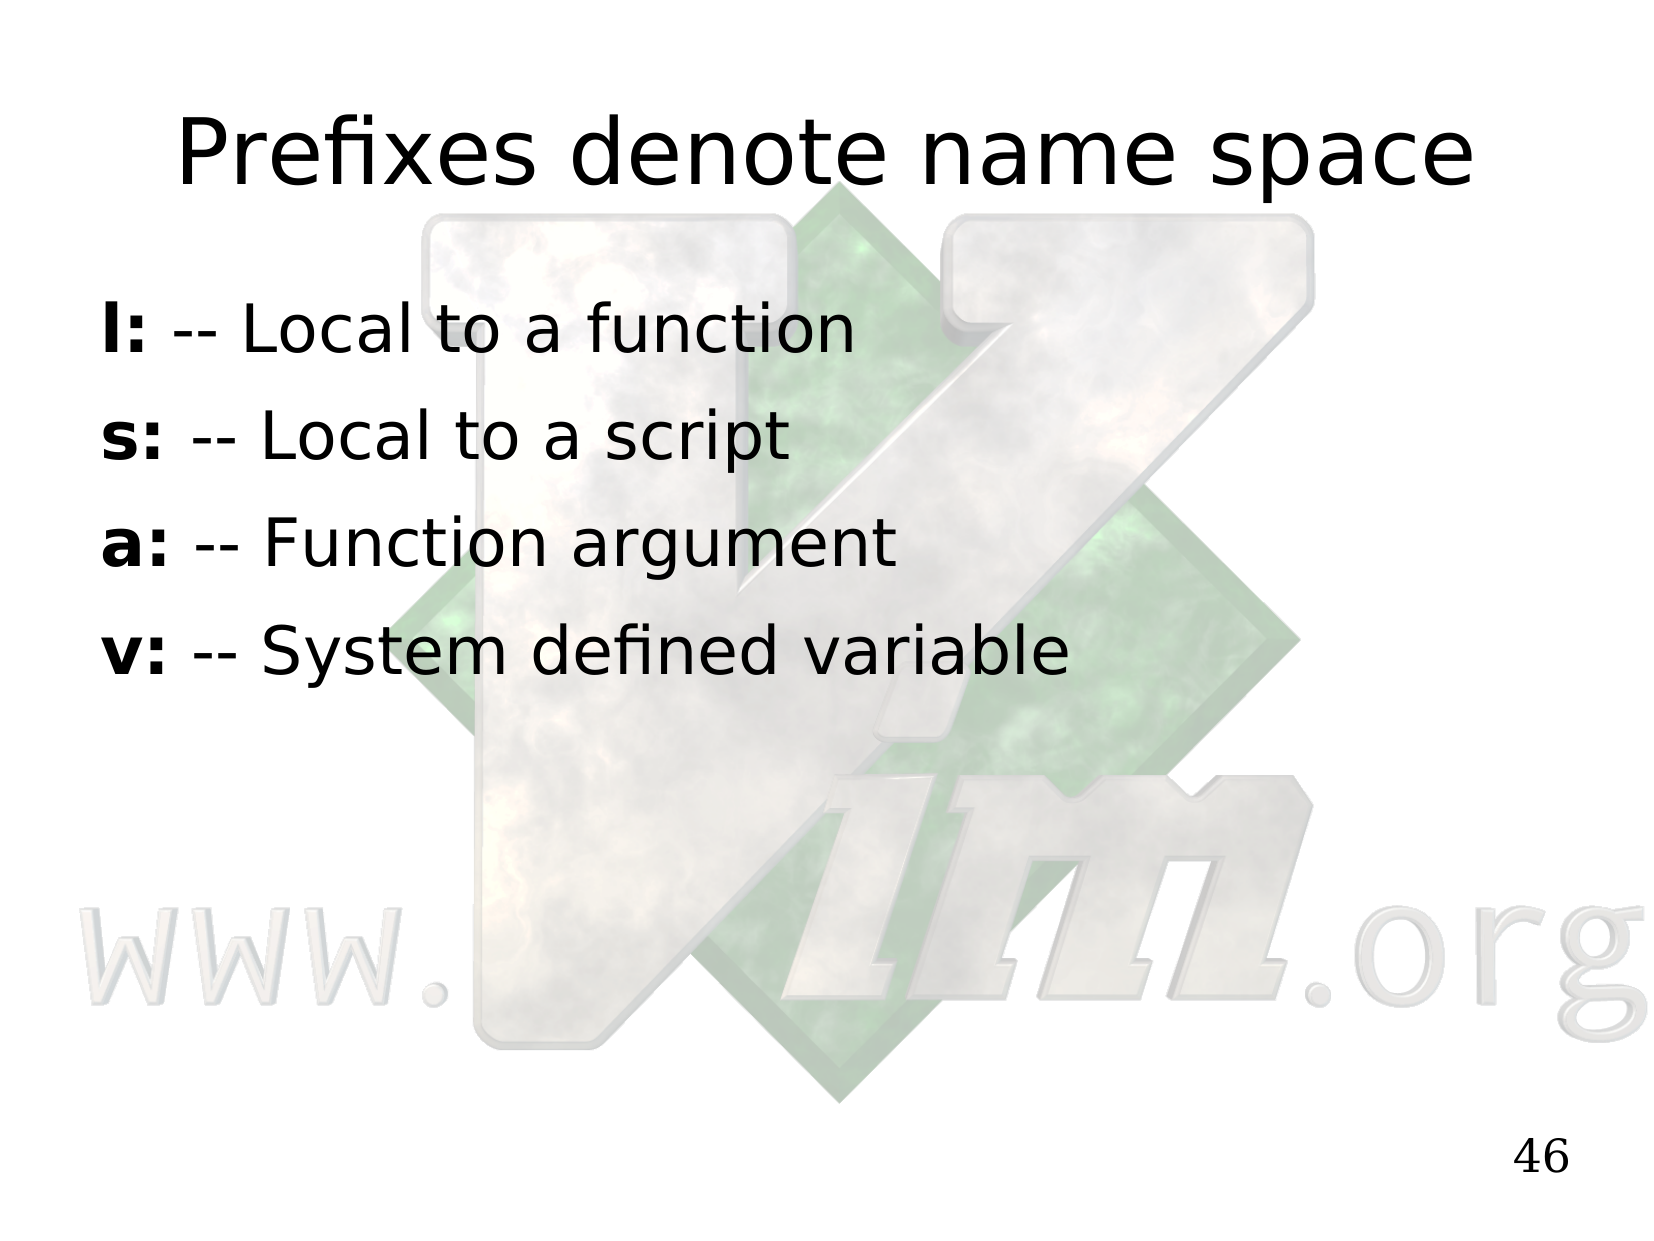

# Prefixes denote name space
l: -- Local to a function
s: -- Local to a script
a: -- Function argument
v: -- System defined variable
46